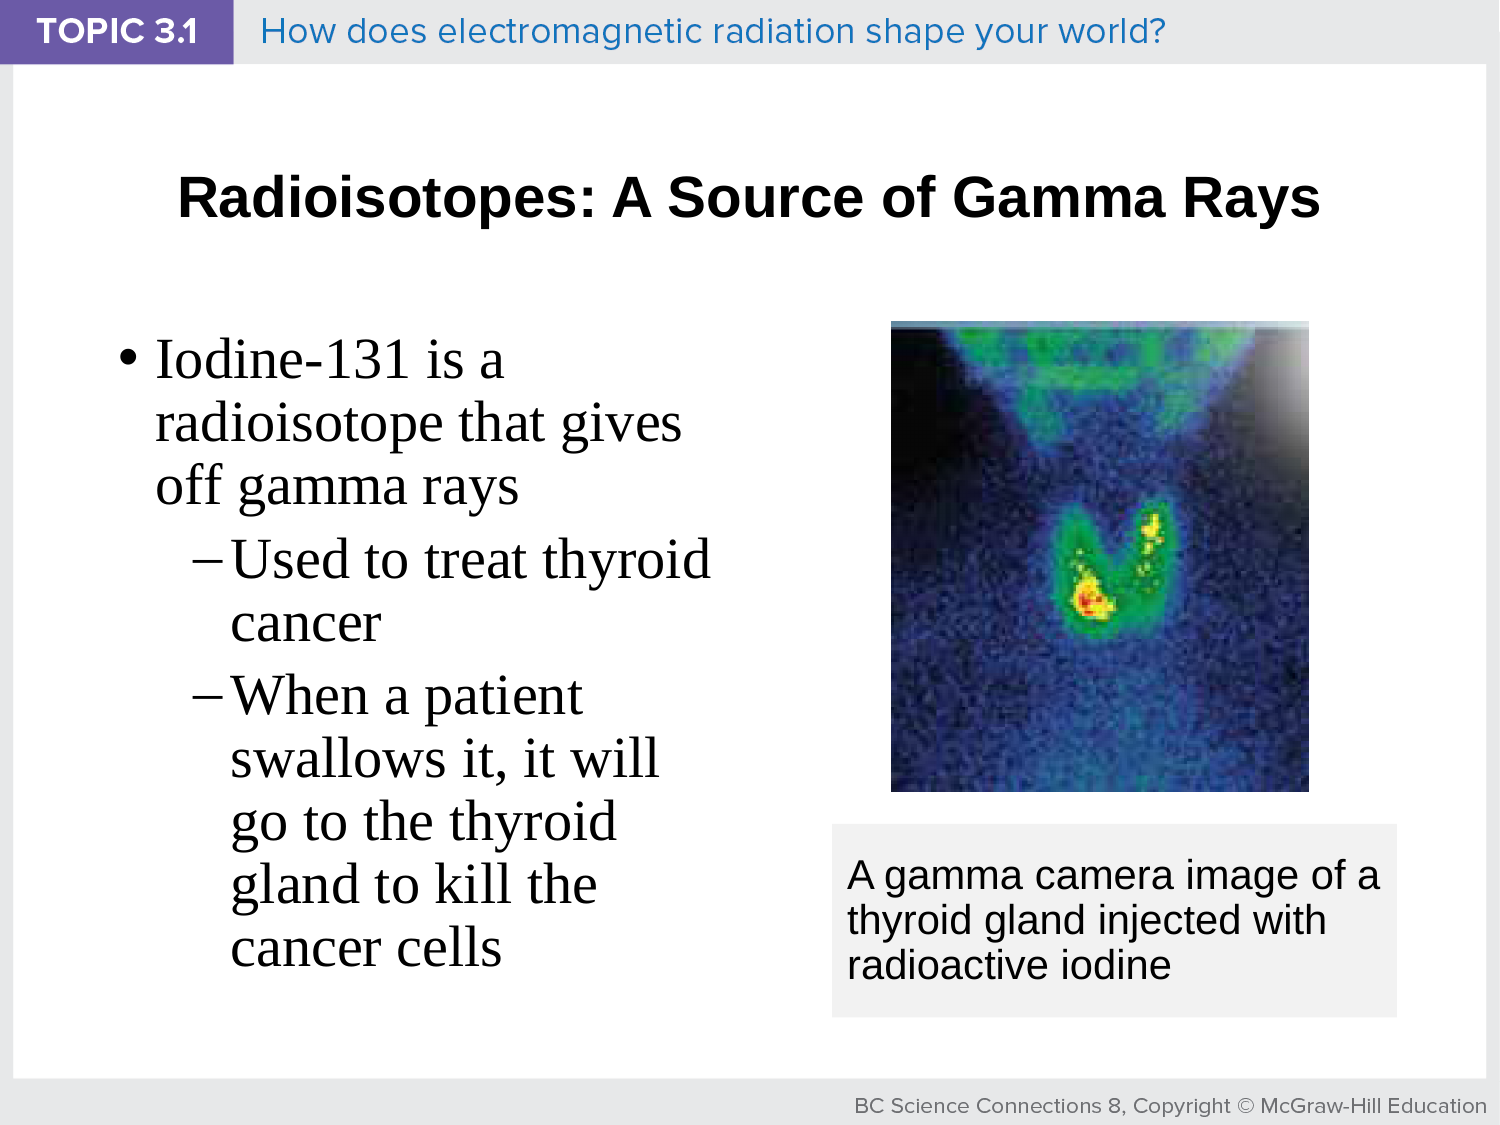

# Radioisotopes: A Source of Gamma Rays
Iodine-131 is a radioisotope that gives off gamma rays
Used to treat thyroid cancer
When a patient swallows it, it will go to the thyroid gland to kill the cancer cells
A gamma camera image of a thyroid gland injected with radioactive iodine